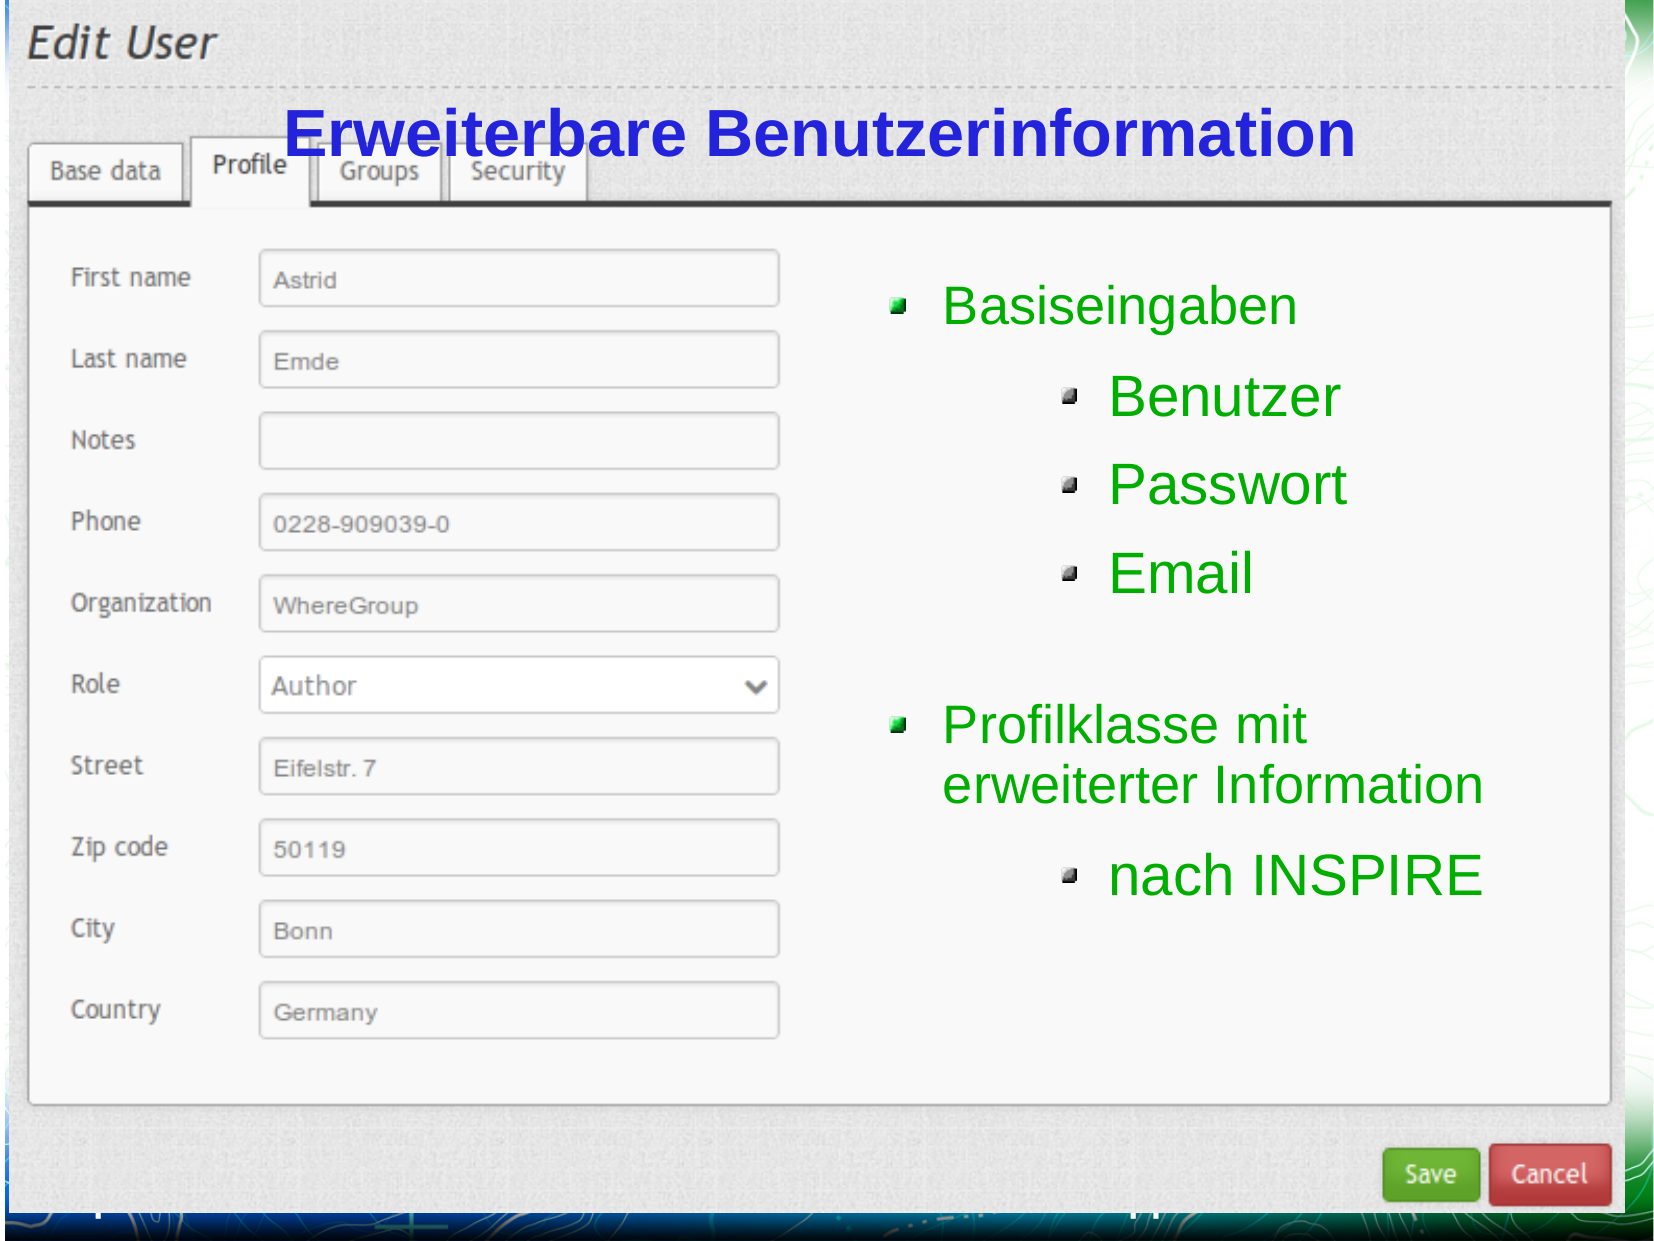

# Erweiterbare Benutzerinformation
Basiseingaben
Benutzer
Passwort
Email
Profilklasse mit erweiterter Information
nach INSPIRE